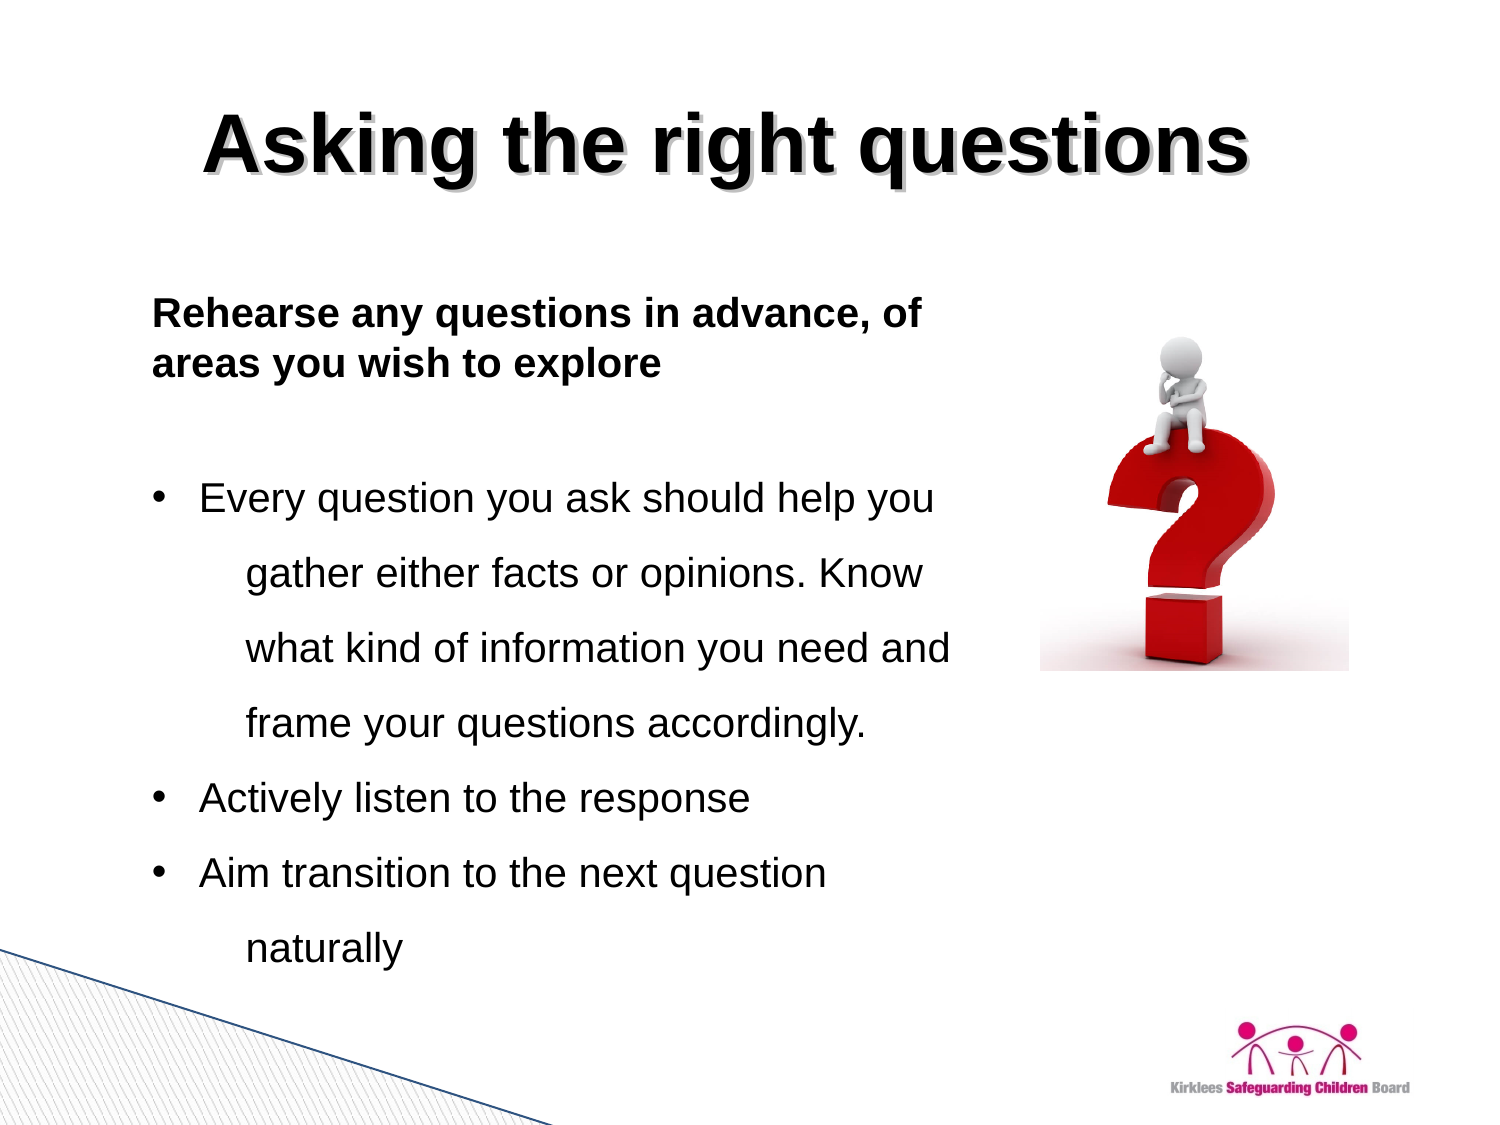

# Asking the right questions
Rehearse any questions in advance, of areas you wish to explore
Every question you ask should help you gather either facts or opinions. Know what kind of information you need and frame your questions accordingly.
Actively listen to the response
Aim transition to the next question naturally